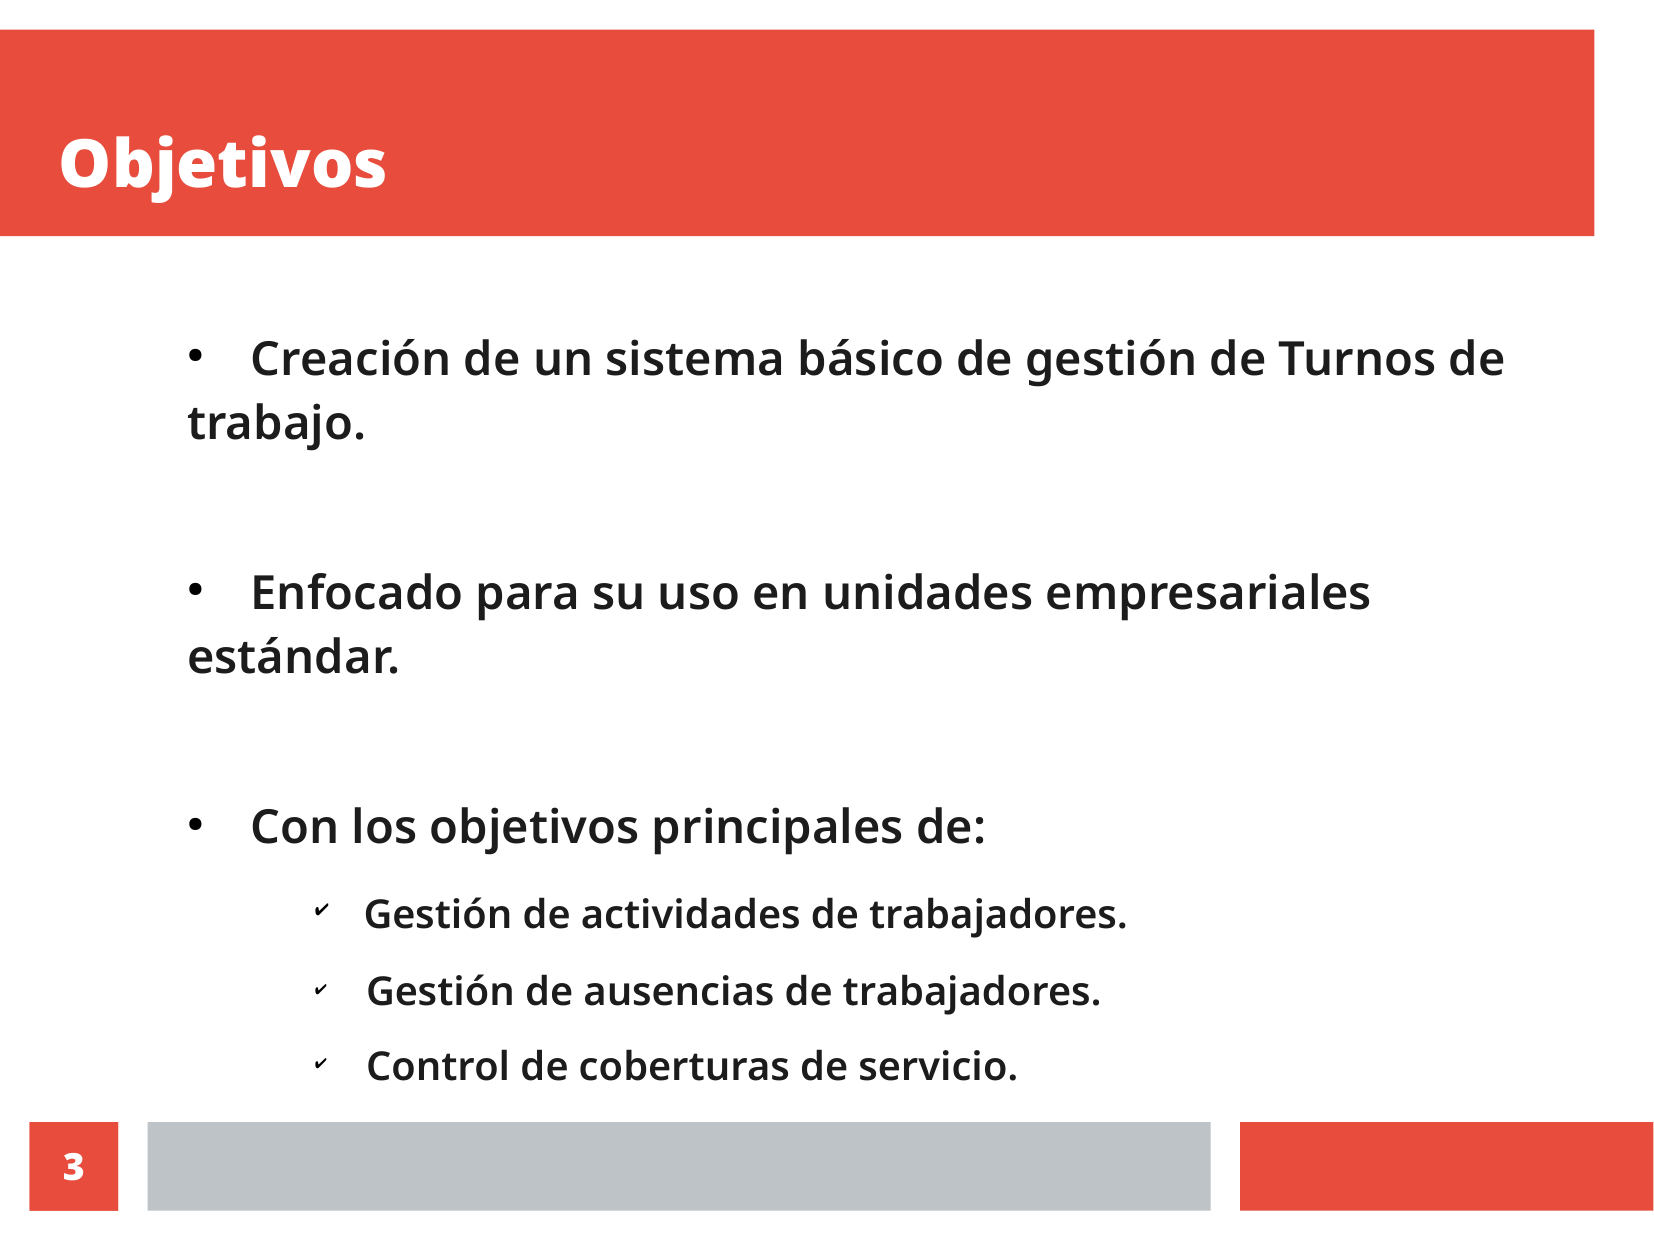

# Objetivos
 Creación de un sistema básico de gestión de Turnos de trabajo.
 Enfocado para su uso en unidades empresariales estándar.
 Con los objetivos principales de:
 Gestión de actividades de trabajadores.
 Gestión de ausencias de trabajadores.
 Control de coberturas de servicio.
3